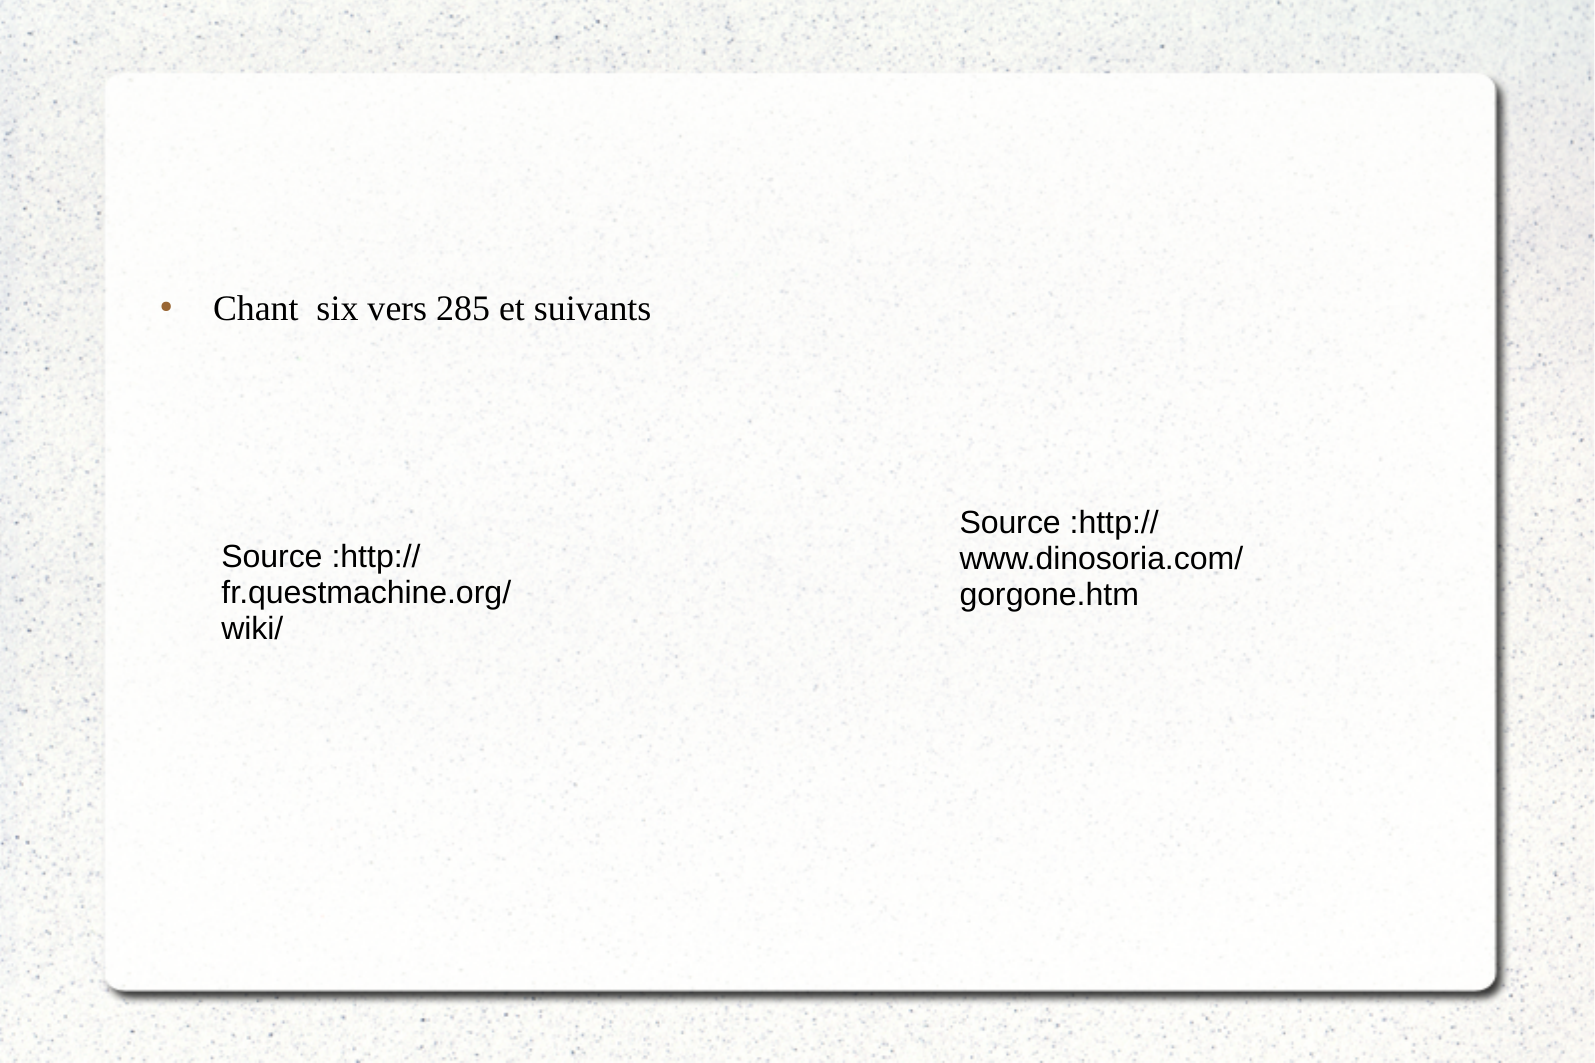

#
Chant six vers 285 et suivants
Source :http://www.dinosoria.com/gorgone.htm
Source :http://fr.questmachine.org/wiki/